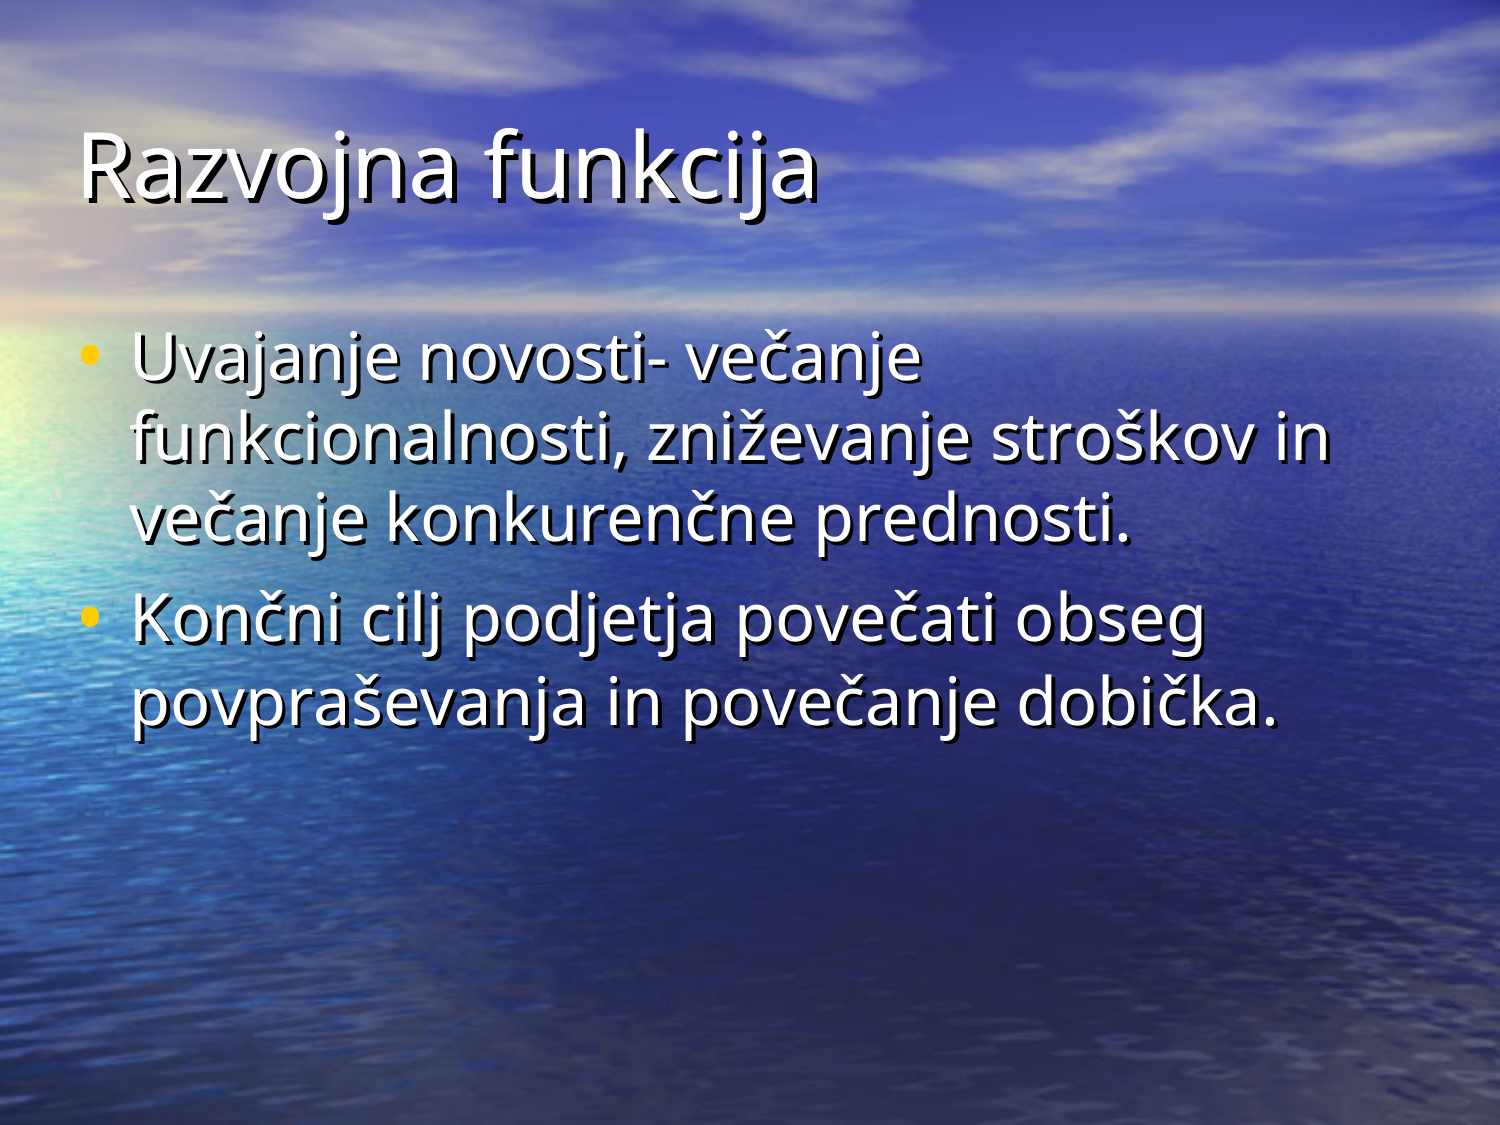

# Razvojna funkcija
Uvajanje novosti- večanje funkcionalnosti, zniževanje stroškov in večanje konkurenčne prednosti.
Končni cilj podjetja povečati obseg povpraševanja in povečanje dobička.